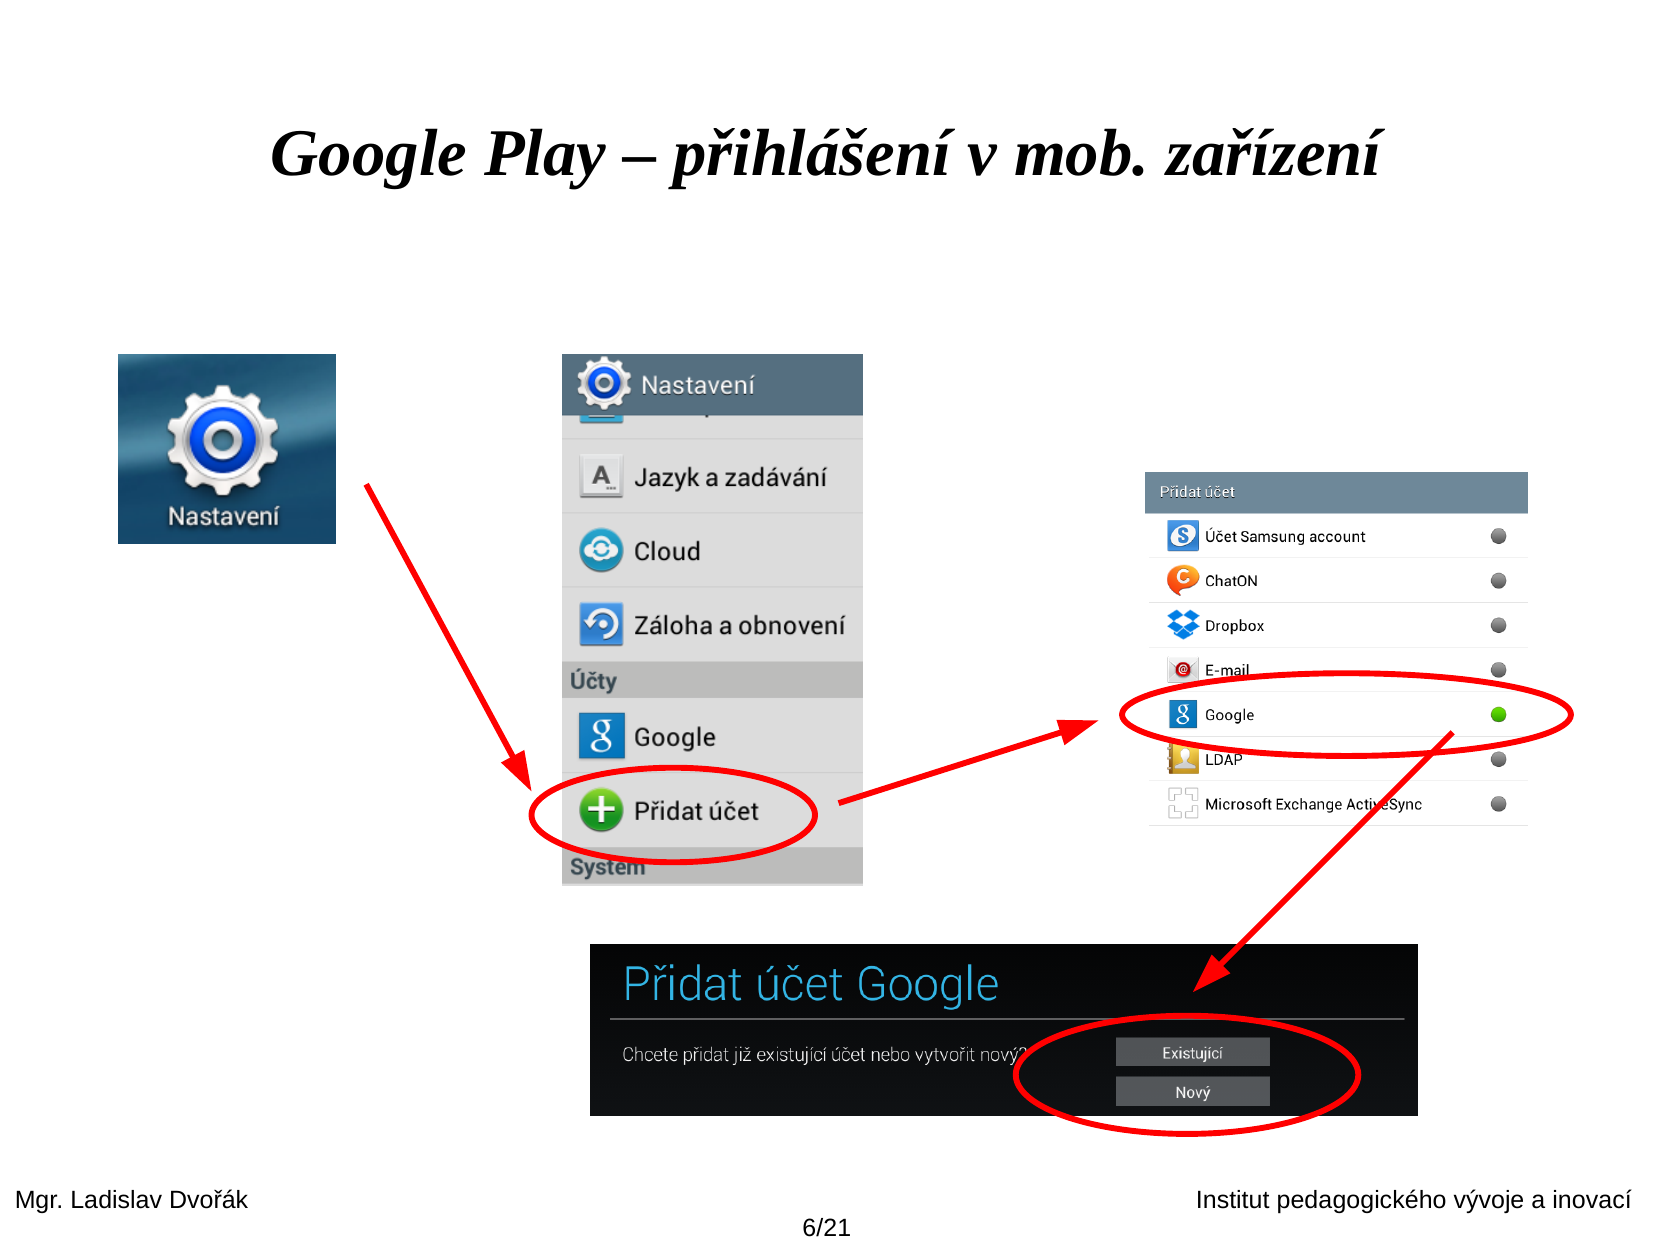

# Google Play – přihlášení v mob. zařízení
Mgr. Ladislav Dvořák													Institut pedagogického vývoje a inovací